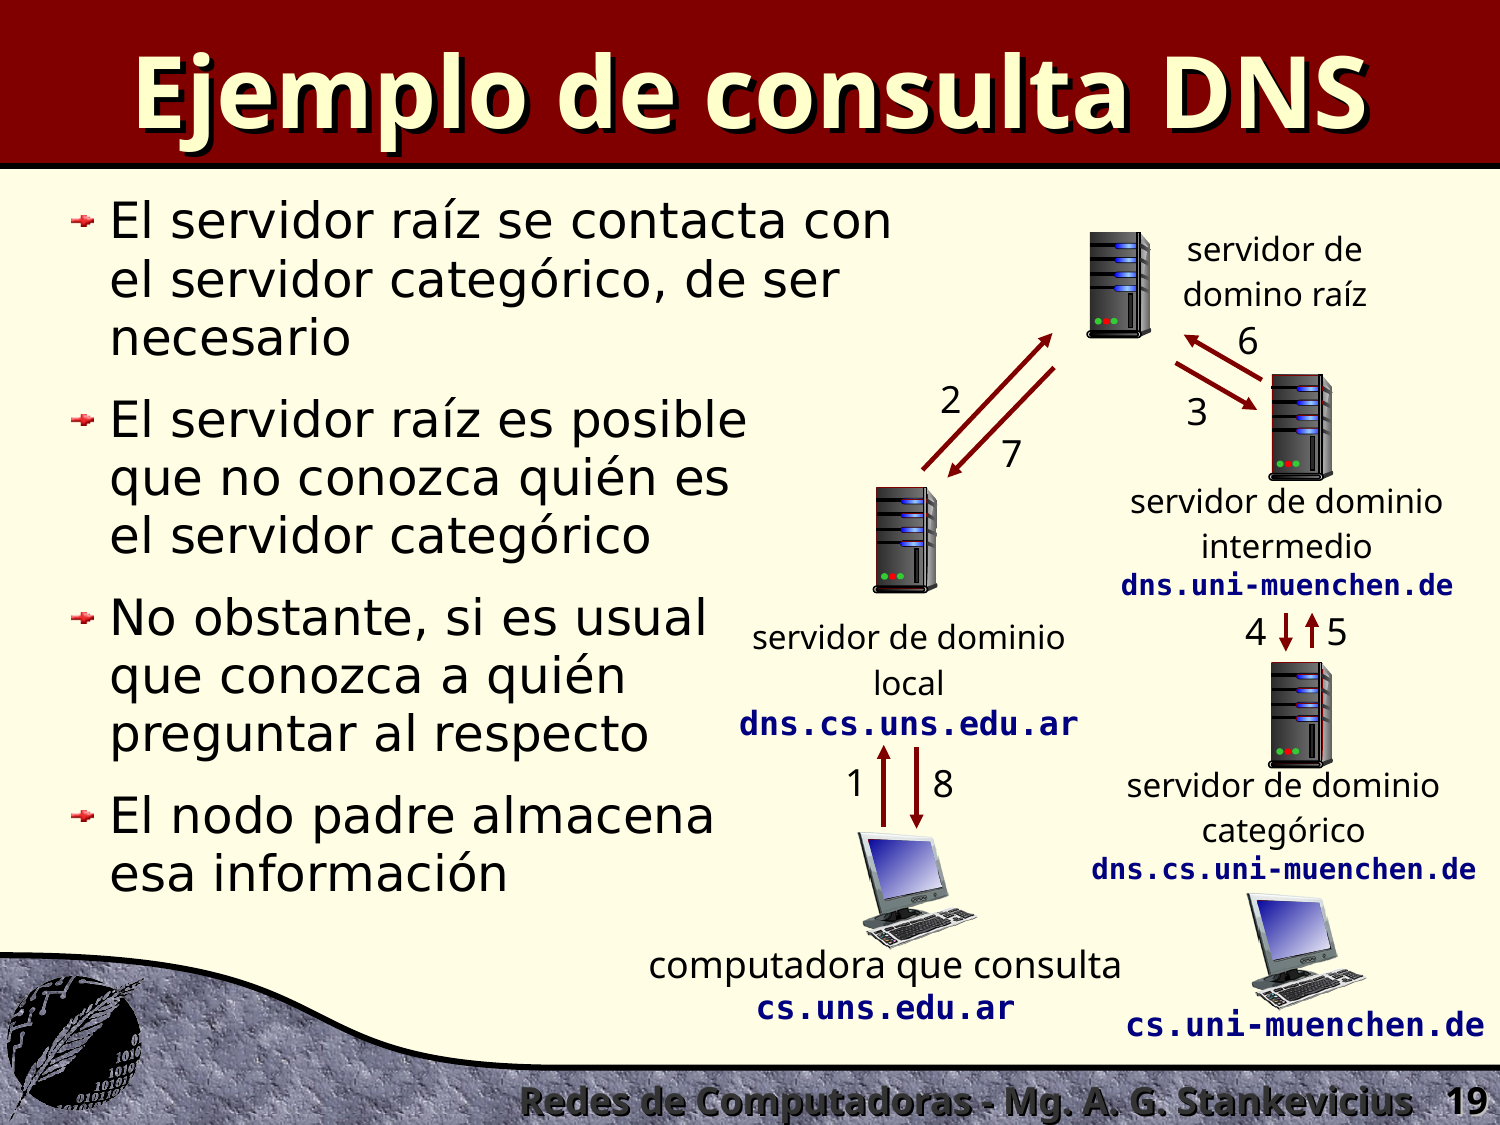

# Ejemplo de consulta DNS
El servidor raíz se contacta con
el servidor categórico, de ser
necesario
El servidor raíz es posible
que no conozca quién es
el servidor categórico
No obstante, si es usual
que conozca a quién
preguntar al respecto
El nodo padre almacena
esa información
servidor de
domino raíz
6
2
3
7
servidor de dominio
intermedio
dns.uni-muenchen.de
4
5
servidor de dominio
local
dns.cs.uns.edu.ar
1
8
servidor de dominio
categórico
dns.cs.uni-muenchen.de
computadora que consulta
cs.uns.edu.ar
cs.uni-muenchen.de
19